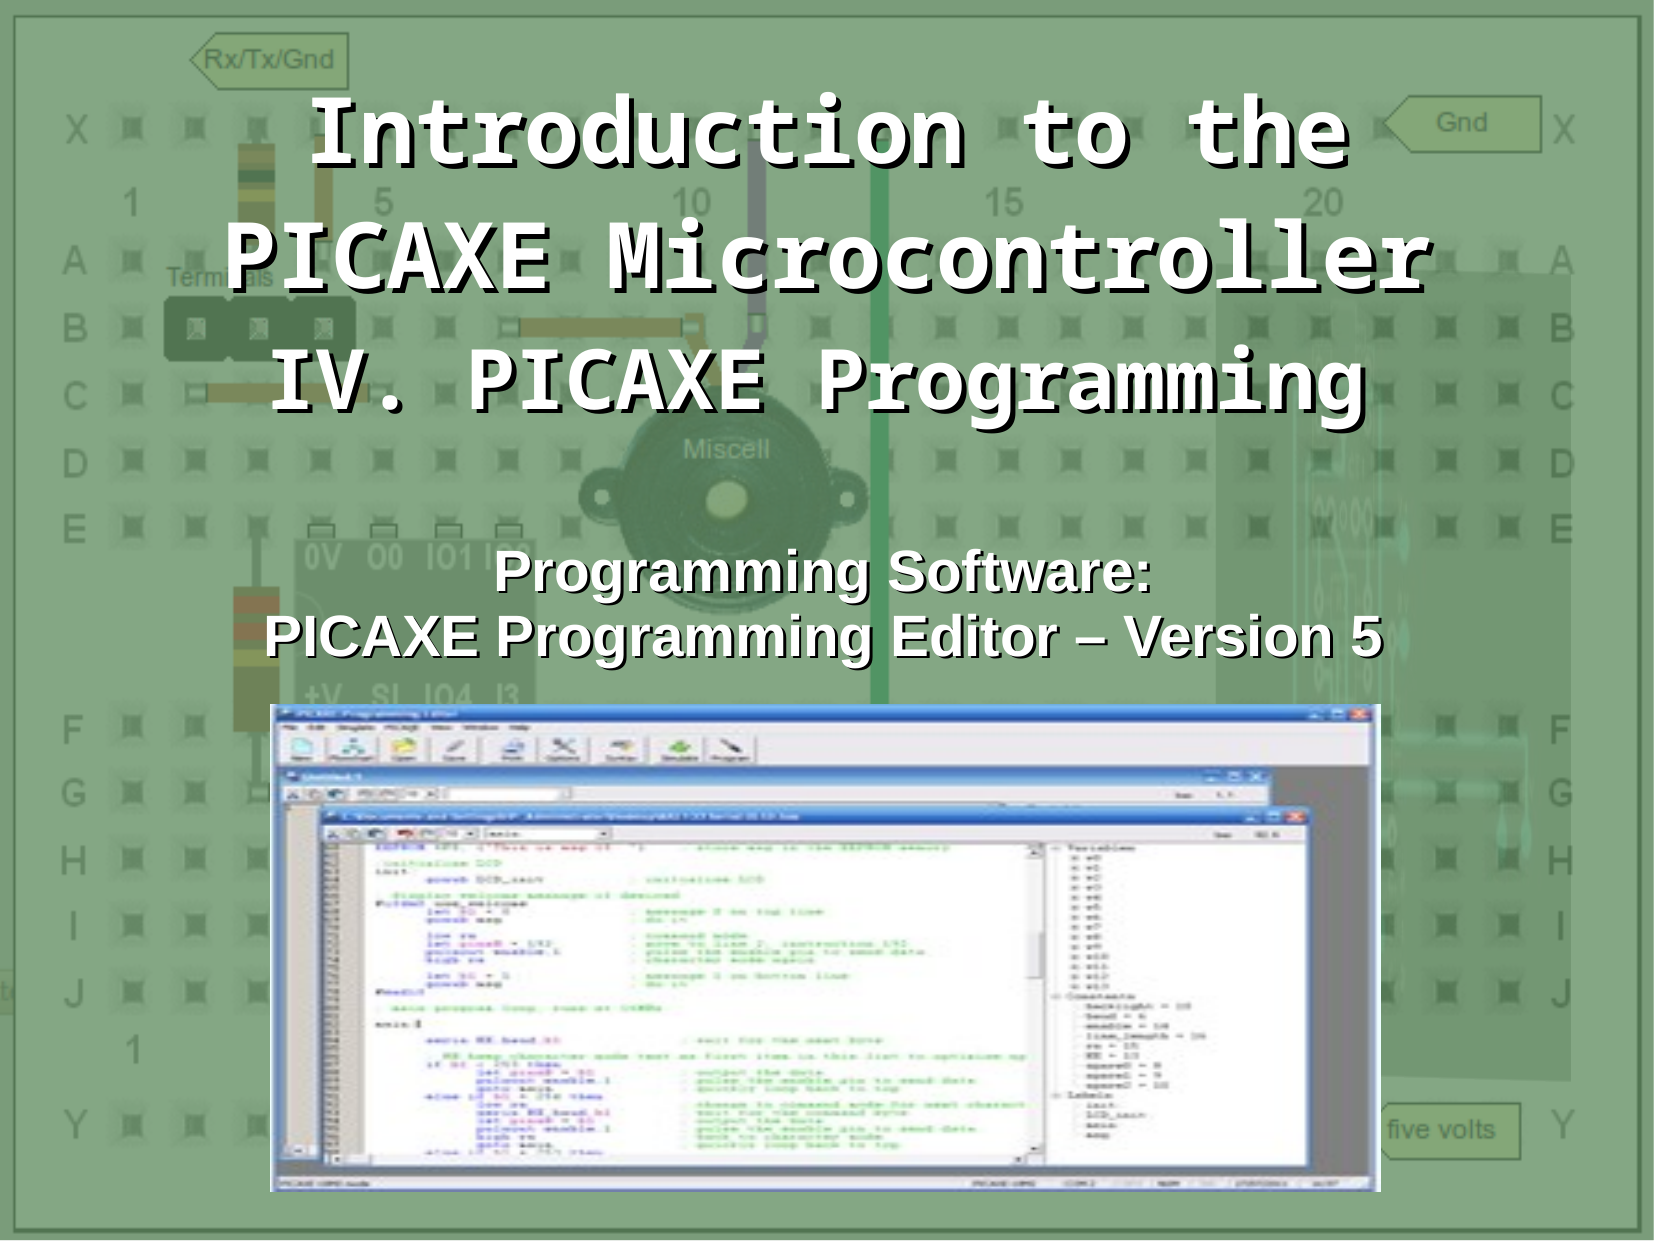

# Introduction to the PICAXE Microcontroller
IV. PICAXE Programming
Programming Software:
PICAXE Programming Editor – Version 5